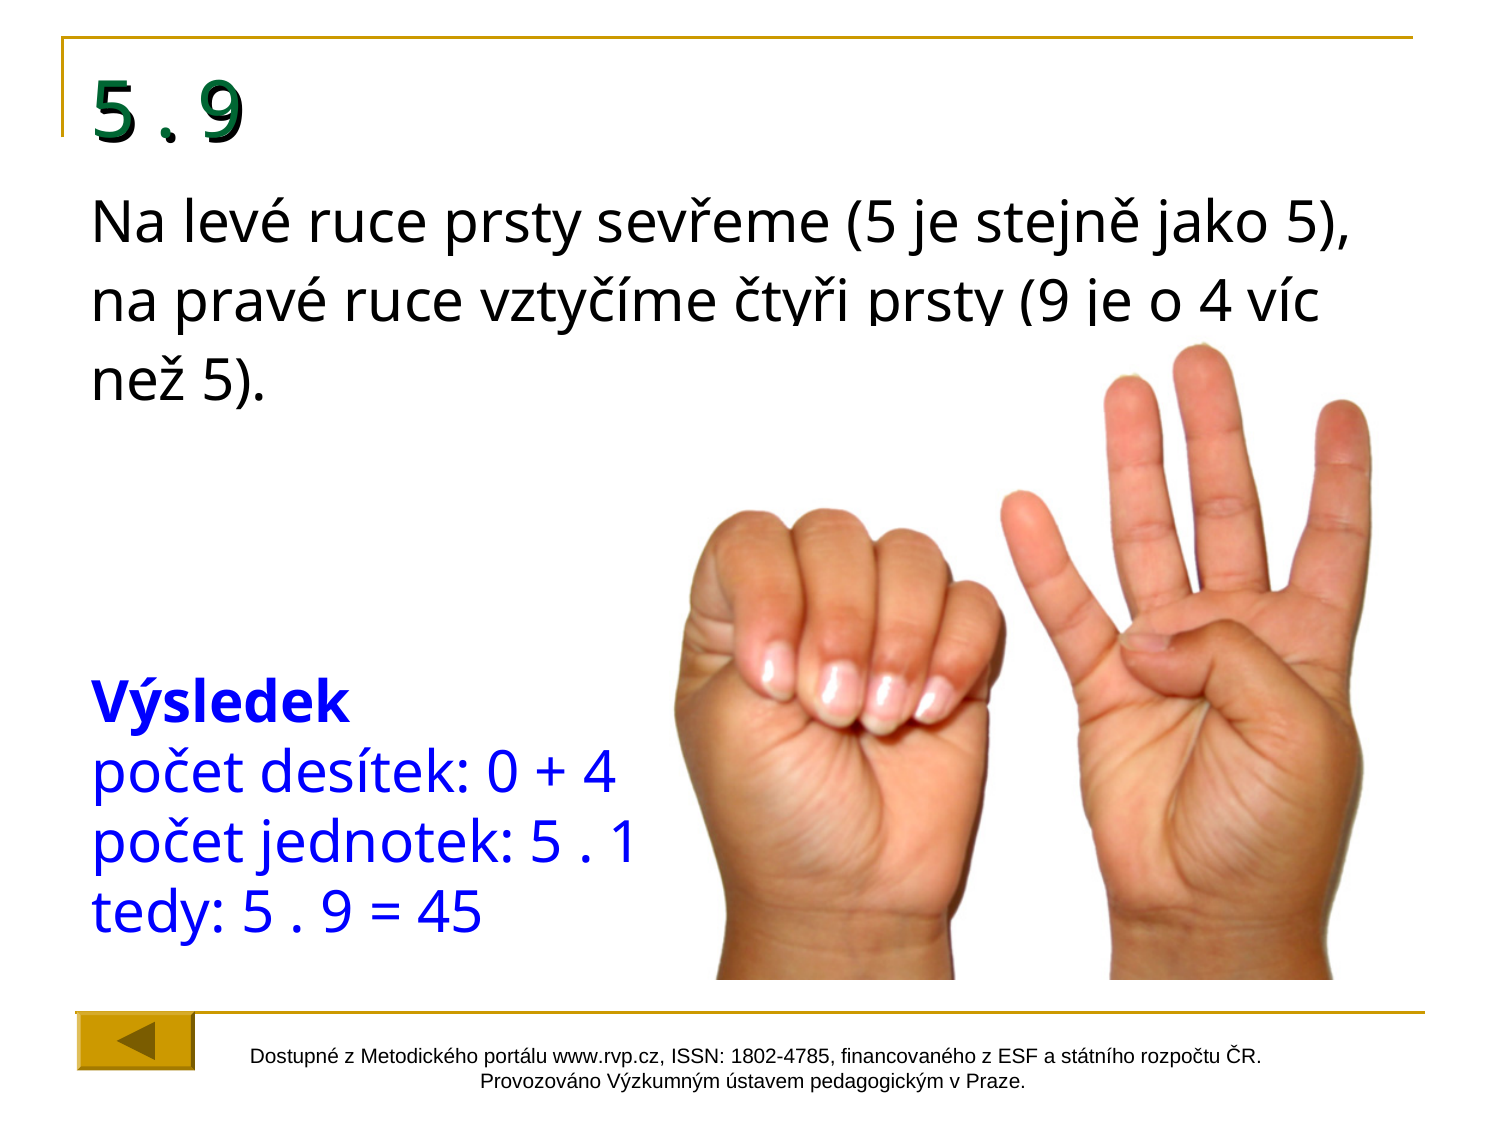

# 5 . 9
Na levé ruce prsty sevřeme (5 je stejně jako 5), na pravé ruce vztyčíme čtyři prsty (9 je o 4 víc než 5).
Výsledek
počet desítek: 0 + 4
počet jednotek: 5 . 1
tedy: 5 . 9 = 45